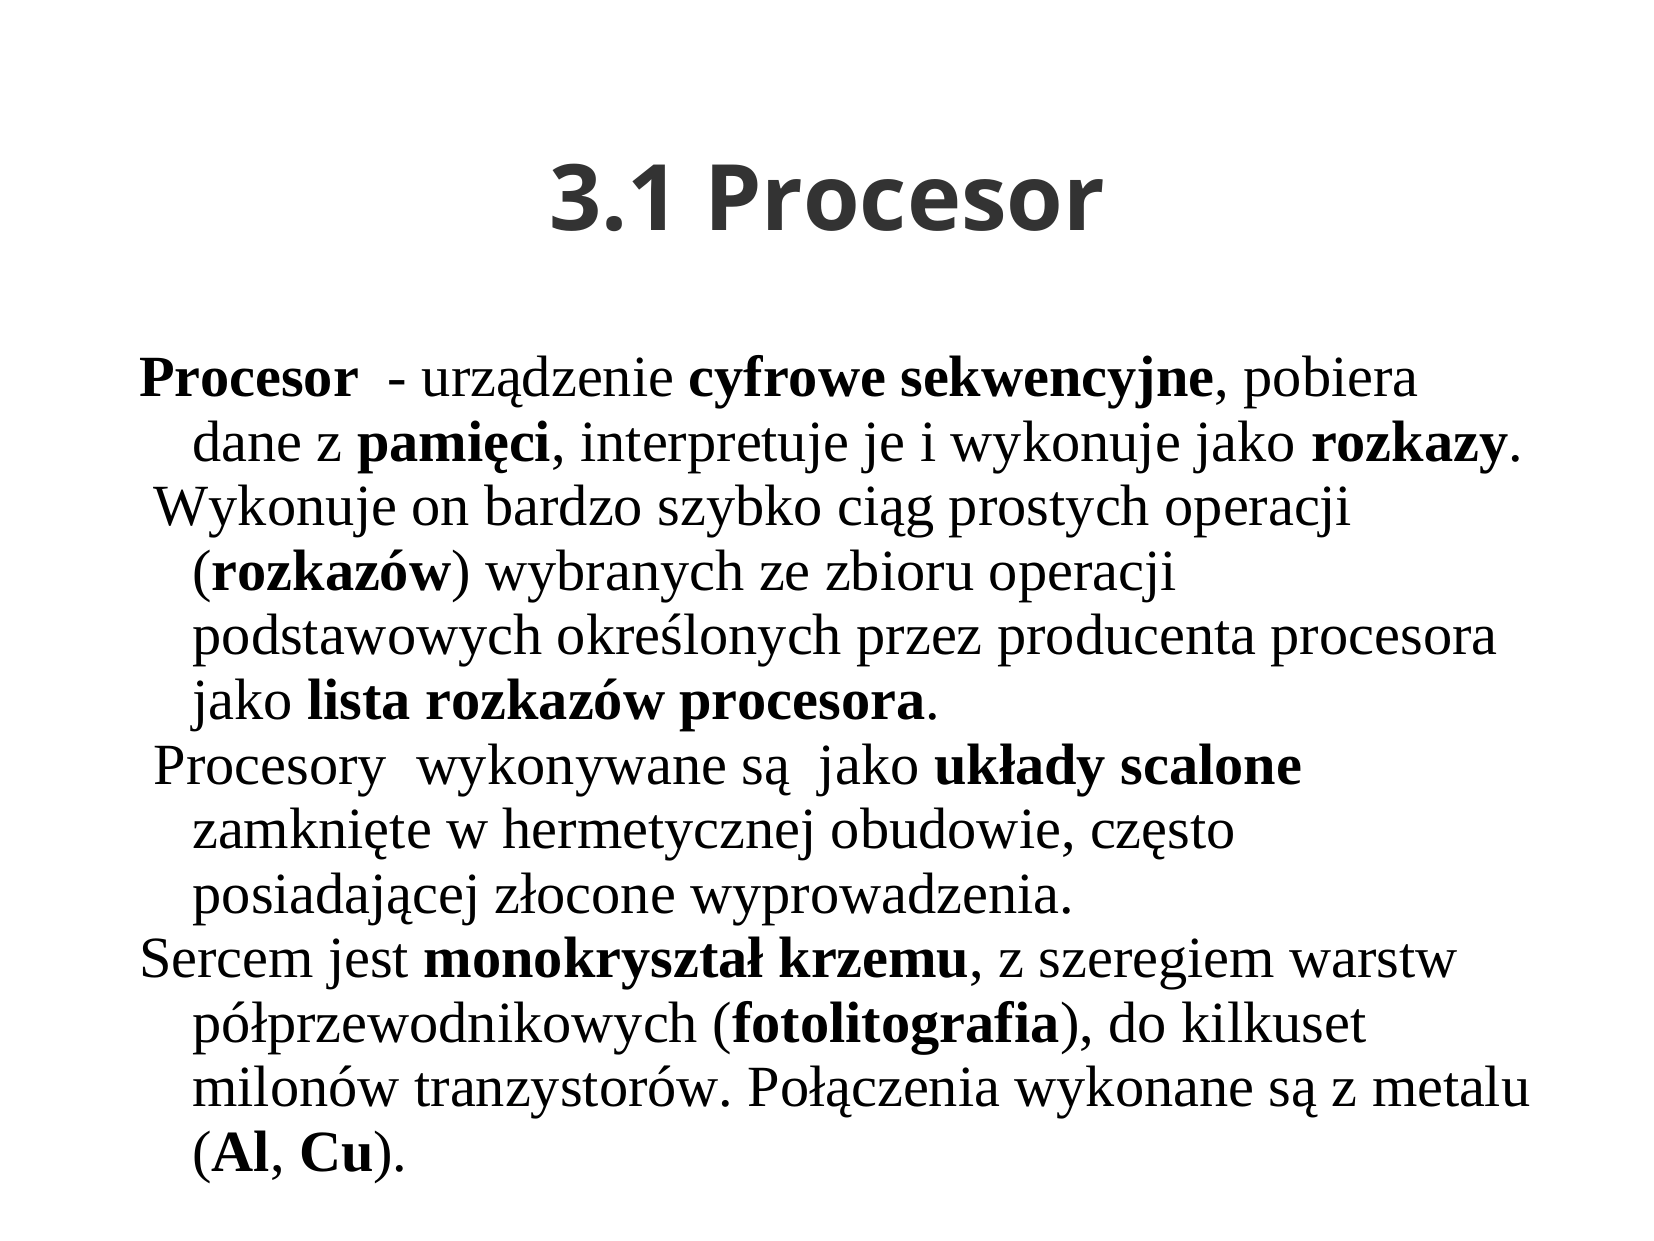

# 3.1 Procesor
Procesor - urządzenie cyfrowe sekwencyjne, pobiera dane z pamięci, interpretuje je i wykonuje jako rozkazy.
 Wykonuje on bardzo szybko ciąg prostych operacji (rozkazów) wybranych ze zbioru operacji podstawowych określonych przez producenta procesora jako lista rozkazów procesora.
 Procesory wykonywane są jako układy scalone zamknięte w hermetycznej obudowie, często posiadającej złocone wyprowadzenia.
Sercem jest monokryształ krzemu, z szeregiem warstw półprzewodnikowych (fotolitografia), do kilkuset milonów tranzystorów. Połączenia wykonane są z metalu (Al, Cu).